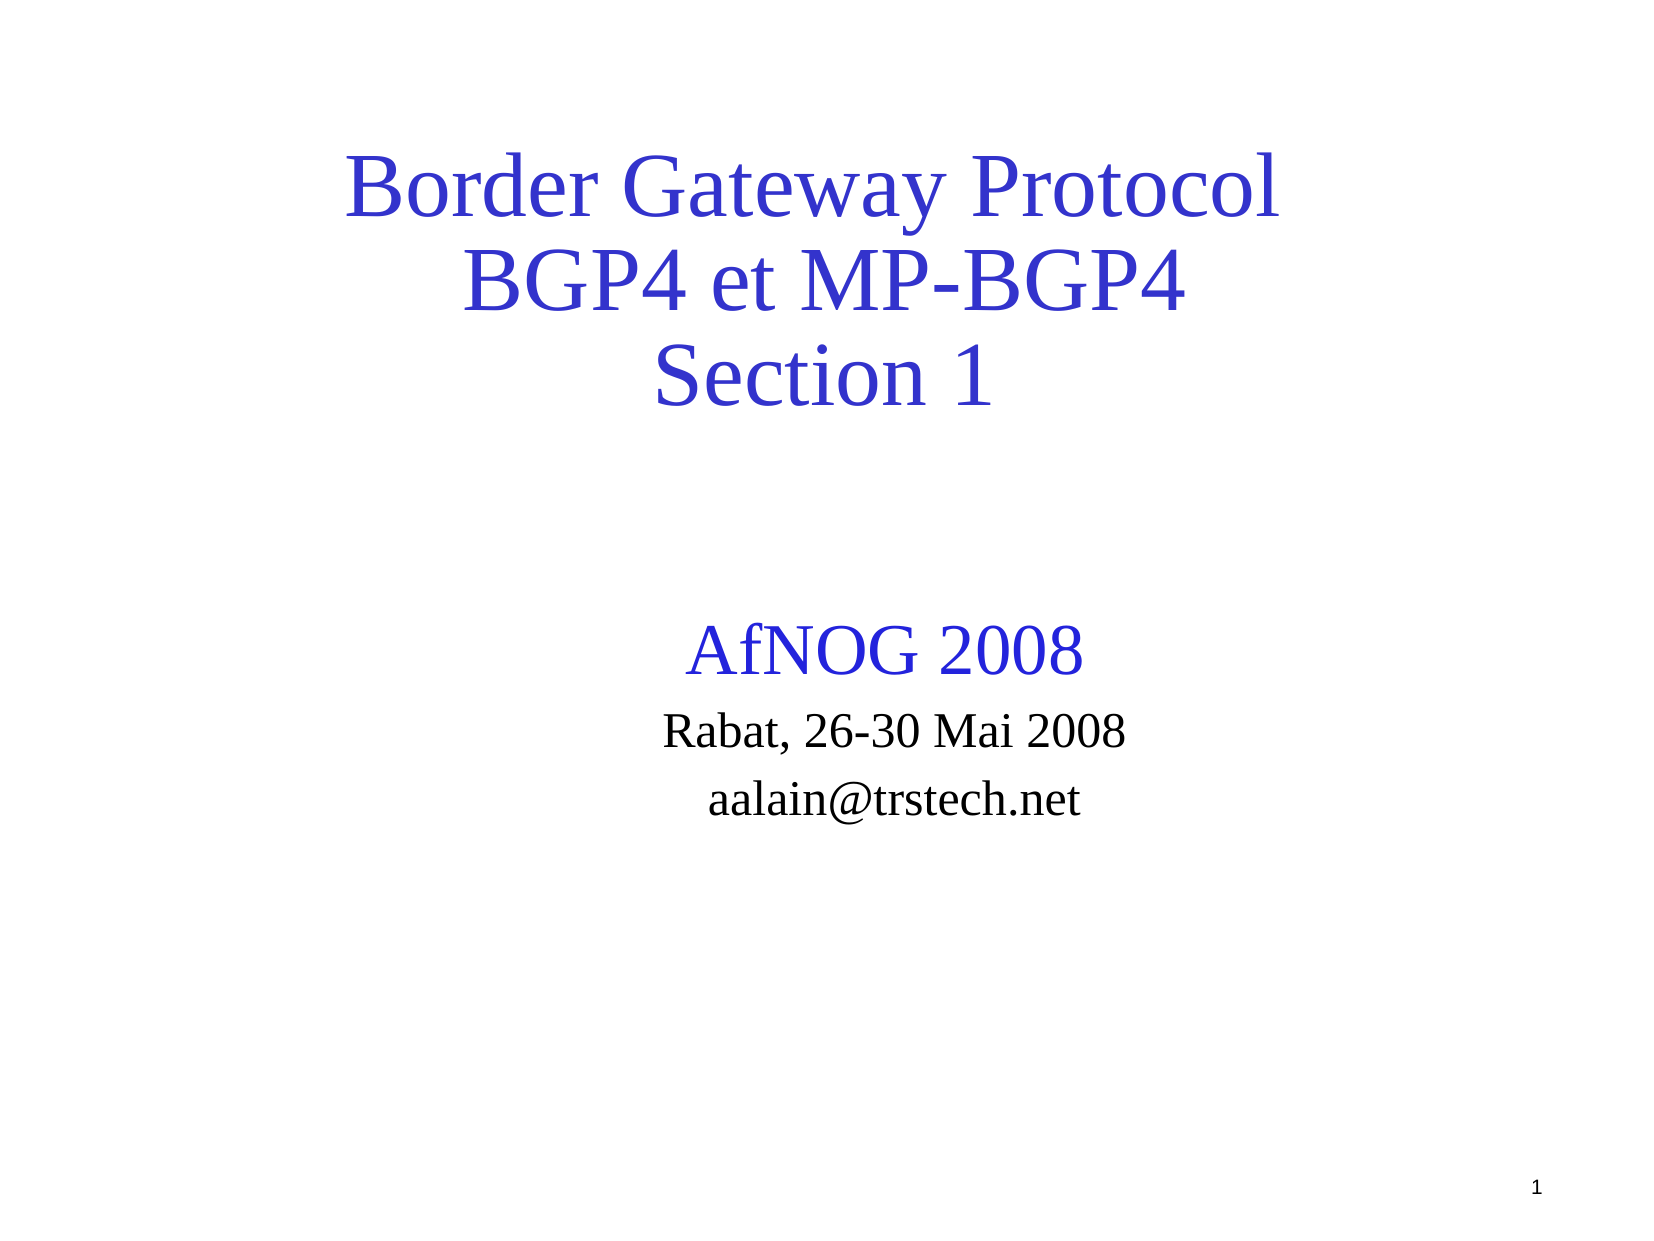

# Border Gateway Protocol BGP4 et MP-BGP4 Section 1
AfNOG 2008
Rabat, 26-30 Mai 2008
aalain@trstech.net